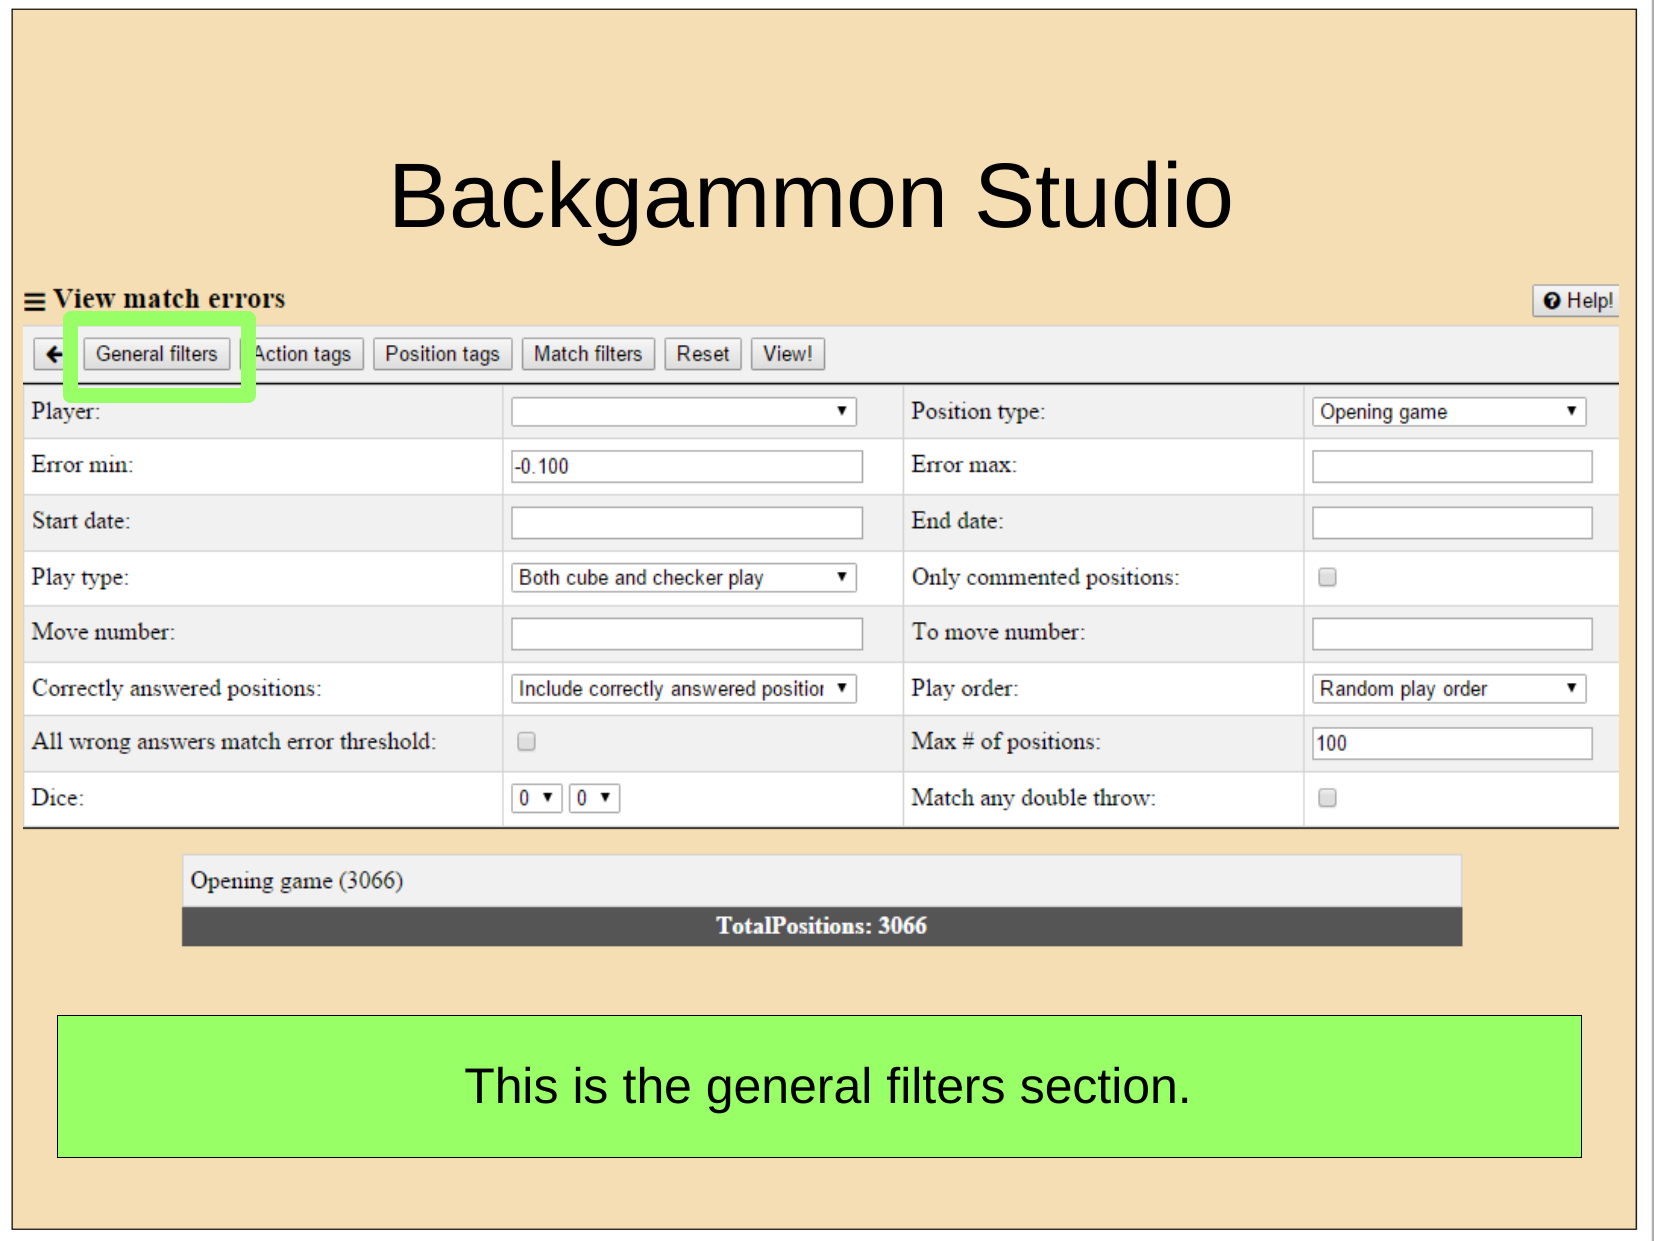

# Backgammon Studio
This is the general filters section.